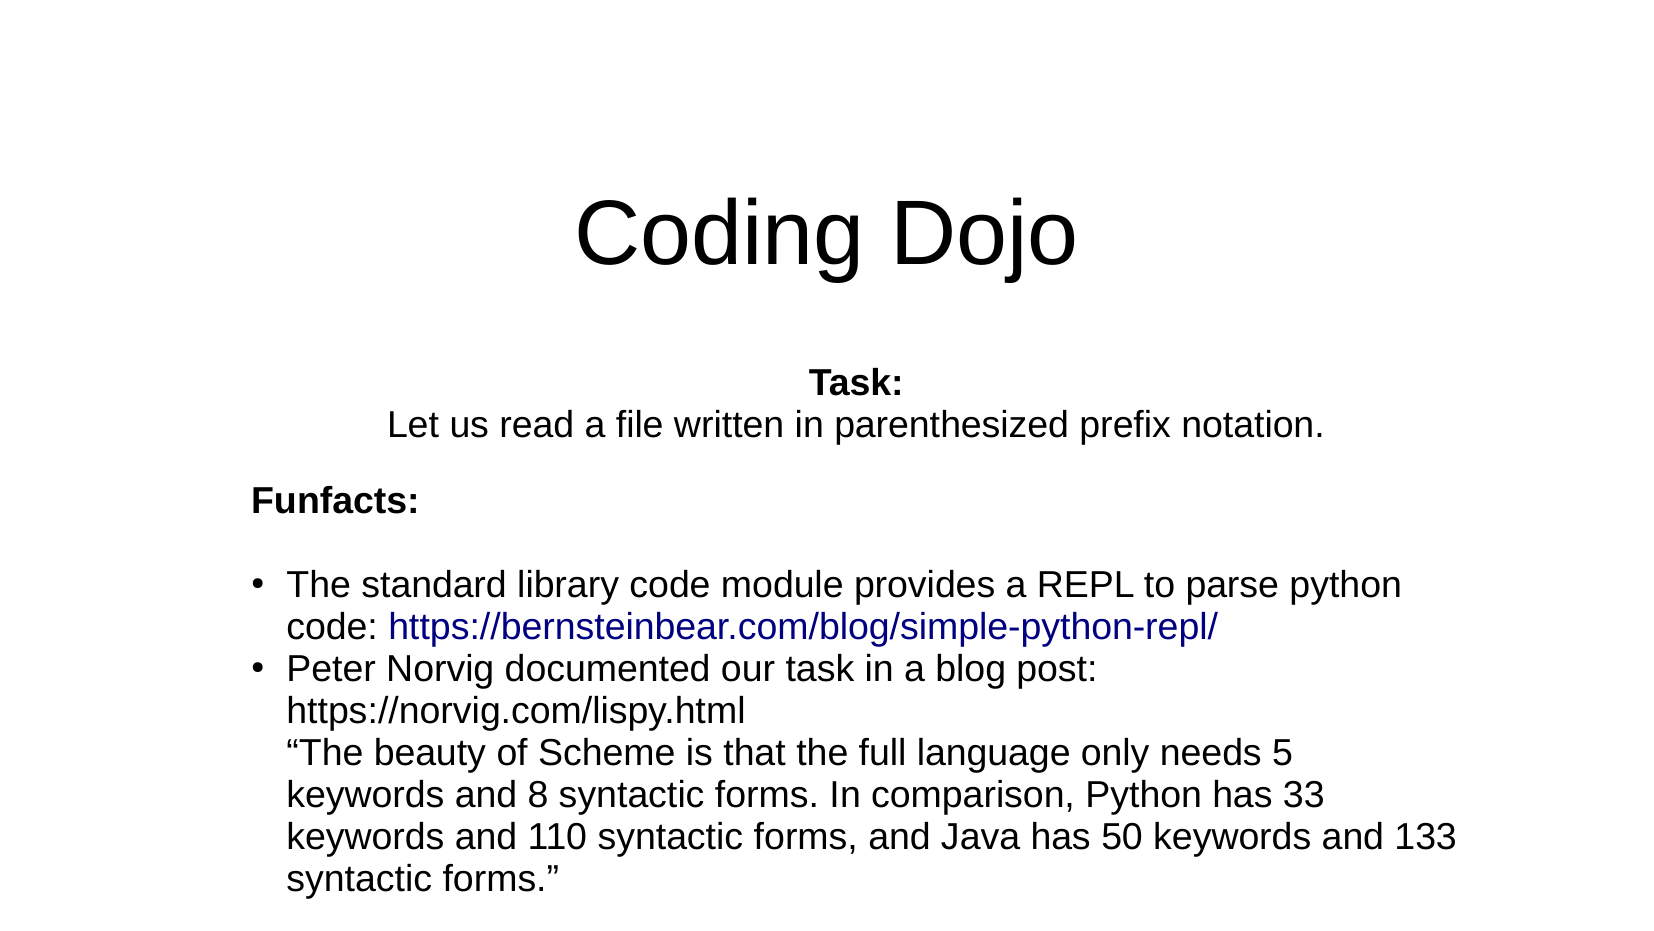

# Coding Dojo
Task:
Let us read a file written in parenthesized prefix notation.
Funfacts:
The standard library code module provides a REPL to parse python code: https://bernsteinbear.com/blog/simple-python-repl/
Peter Norvig documented our task in a blog post: https://norvig.com/lispy.html
“The beauty of Scheme is that the full language only needs 5 keywords and 8 syntactic forms. In comparison, Python has 33 keywords and 110 syntactic forms, and Java has 50 keywords and 133 syntactic forms.”